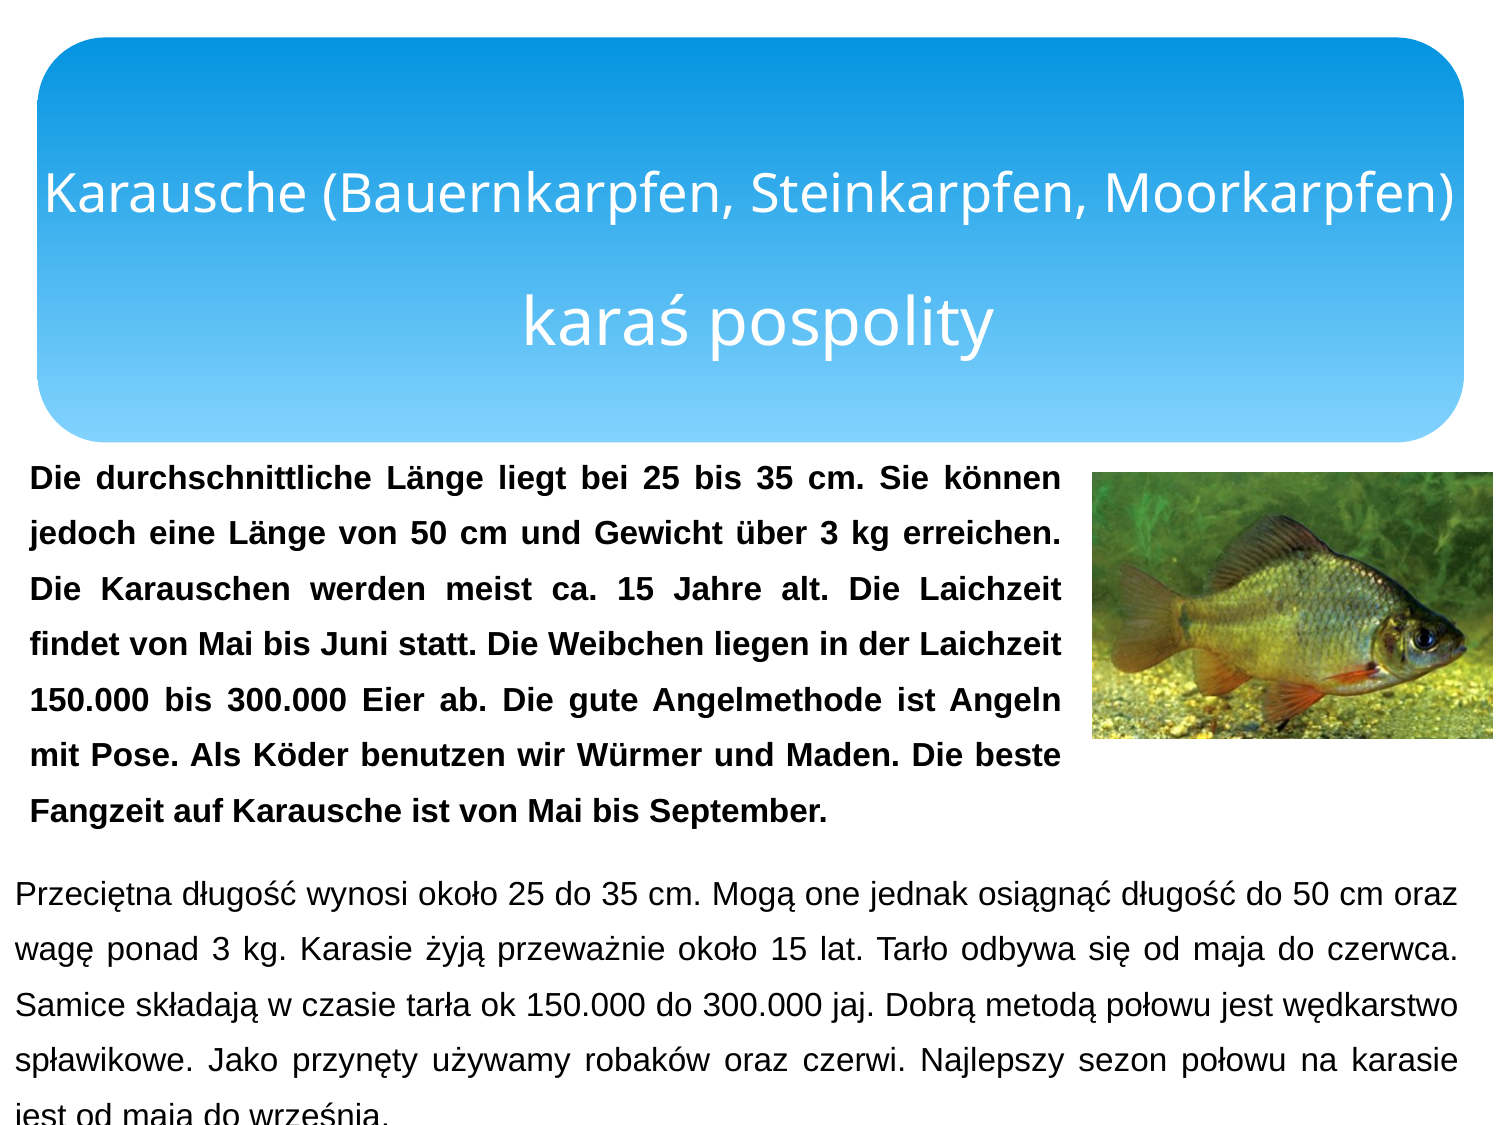

# Karausche (Bauernkarpfen, Steinkarpfen, Moorkarpfen) karaś pospolity
Die durchschnittliche Länge liegt bei 25 bis 35 cm. Sie können jedoch eine Länge von 50 cm und Gewicht über 3 kg erreichen. Die Karauschen werden meist ca. 15 Jahre alt. Die Laichzeit findet von Mai bis Juni statt. Die Weibchen liegen in der Laichzeit 150.000 bis 300.000 Eier ab. Die gute Angelmethode ist Angeln mit Pose. Als Köder benutzen wir Würmer und Maden. Die beste Fangzeit auf Karausche ist von Mai bis September.
Przeciętna długość wynosi około 25 do 35 cm. Mogą one jednak osiągnąć długość do 50 cm oraz wagę ponad 3 kg. Karasie żyją przeważnie około 15 lat. Tarło odbywa się od maja do czerwca. Samice składają w czasie tarła ok 150.000 do 300.000 jaj. Dobrą metodą połowu jest wędkarstwo spławikowe. Jako przynęty używamy robaków oraz czerwi. Najlepszy sezon połowu na karasie jest od maja do września.